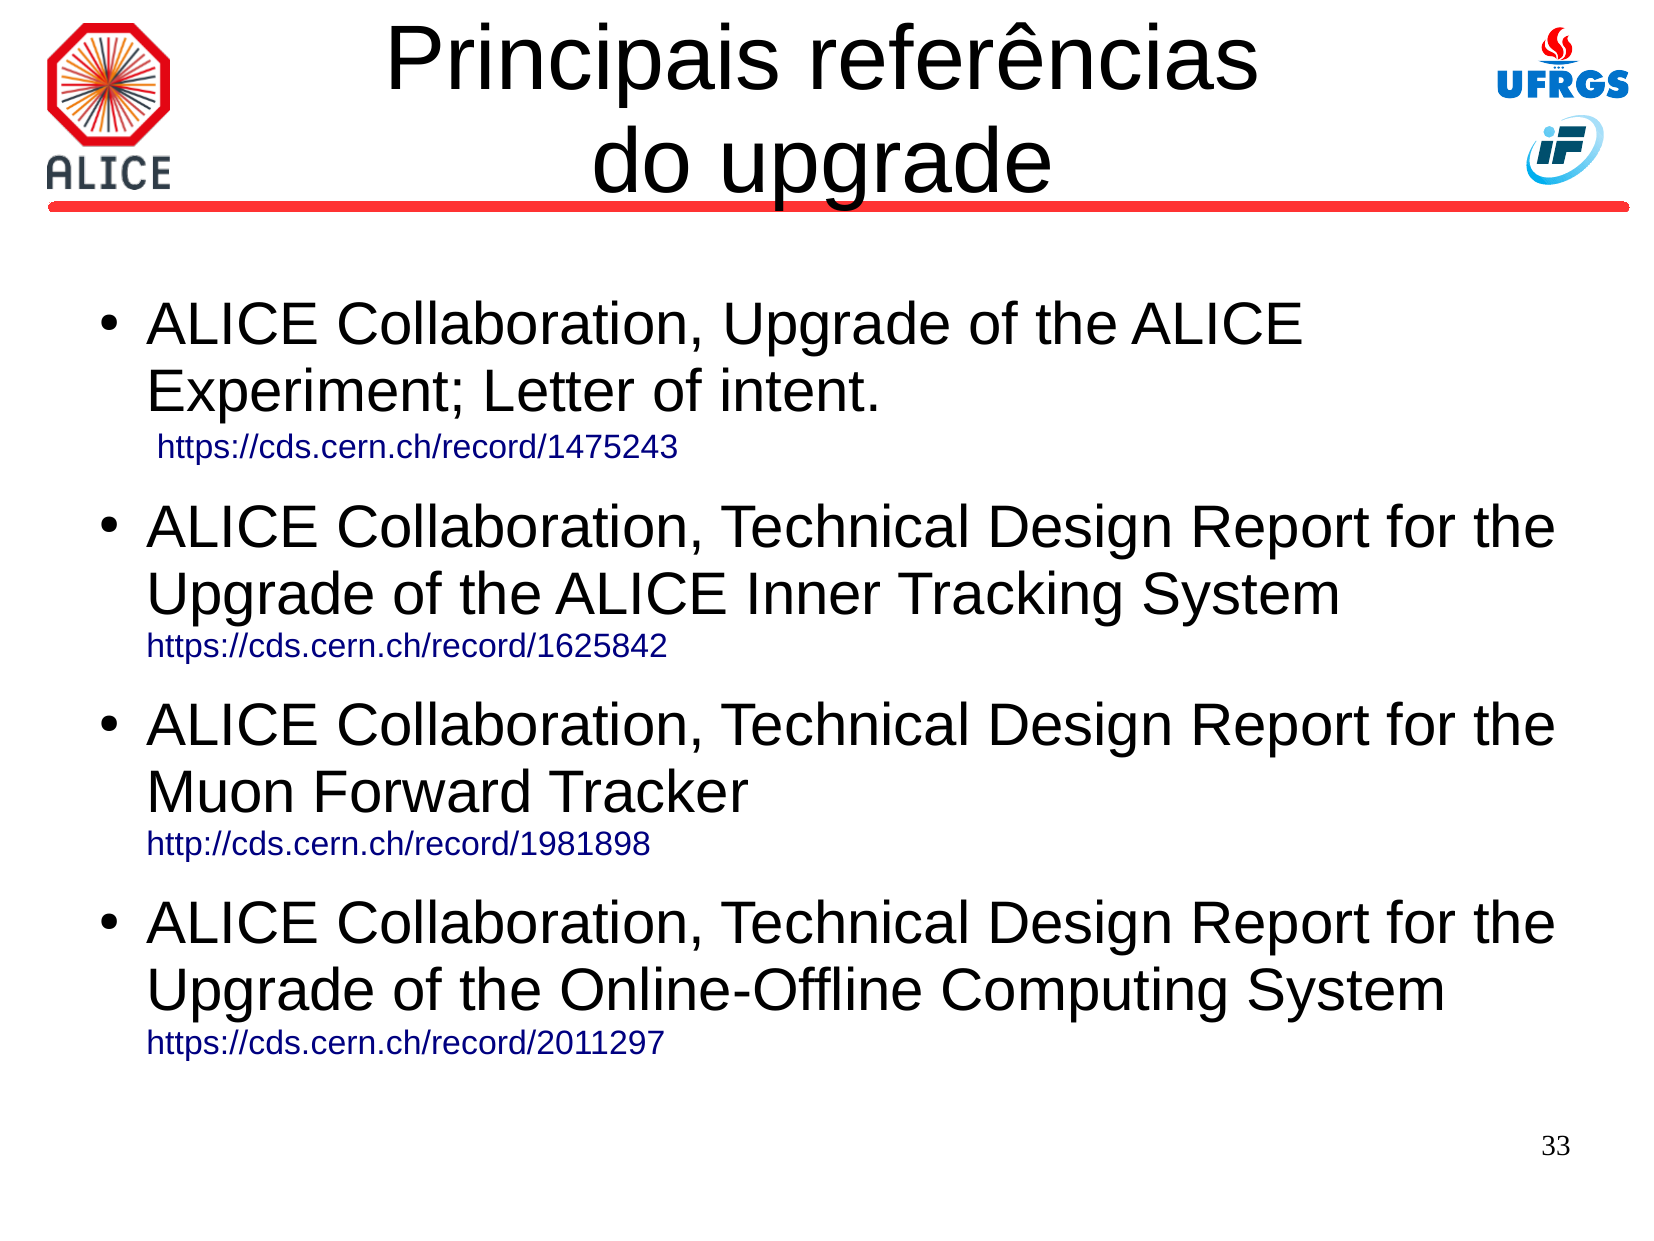

# Principais referências do upgrade
ALICE Collaboration, Upgrade of the ALICE Experiment; Letter of intent.
 https://cds.cern.ch/record/1475243
ALICE Collaboration, Technical Design Report for the Upgrade of the ALICE Inner Tracking System
https://cds.cern.ch/record/1625842
ALICE Collaboration, Technical Design Report for the Muon Forward Tracker
http://cds.cern.ch/record/1981898
ALICE Collaboration, Technical Design Report for the Upgrade of the Online-Offline Computing System
https://cds.cern.ch/record/2011297
33